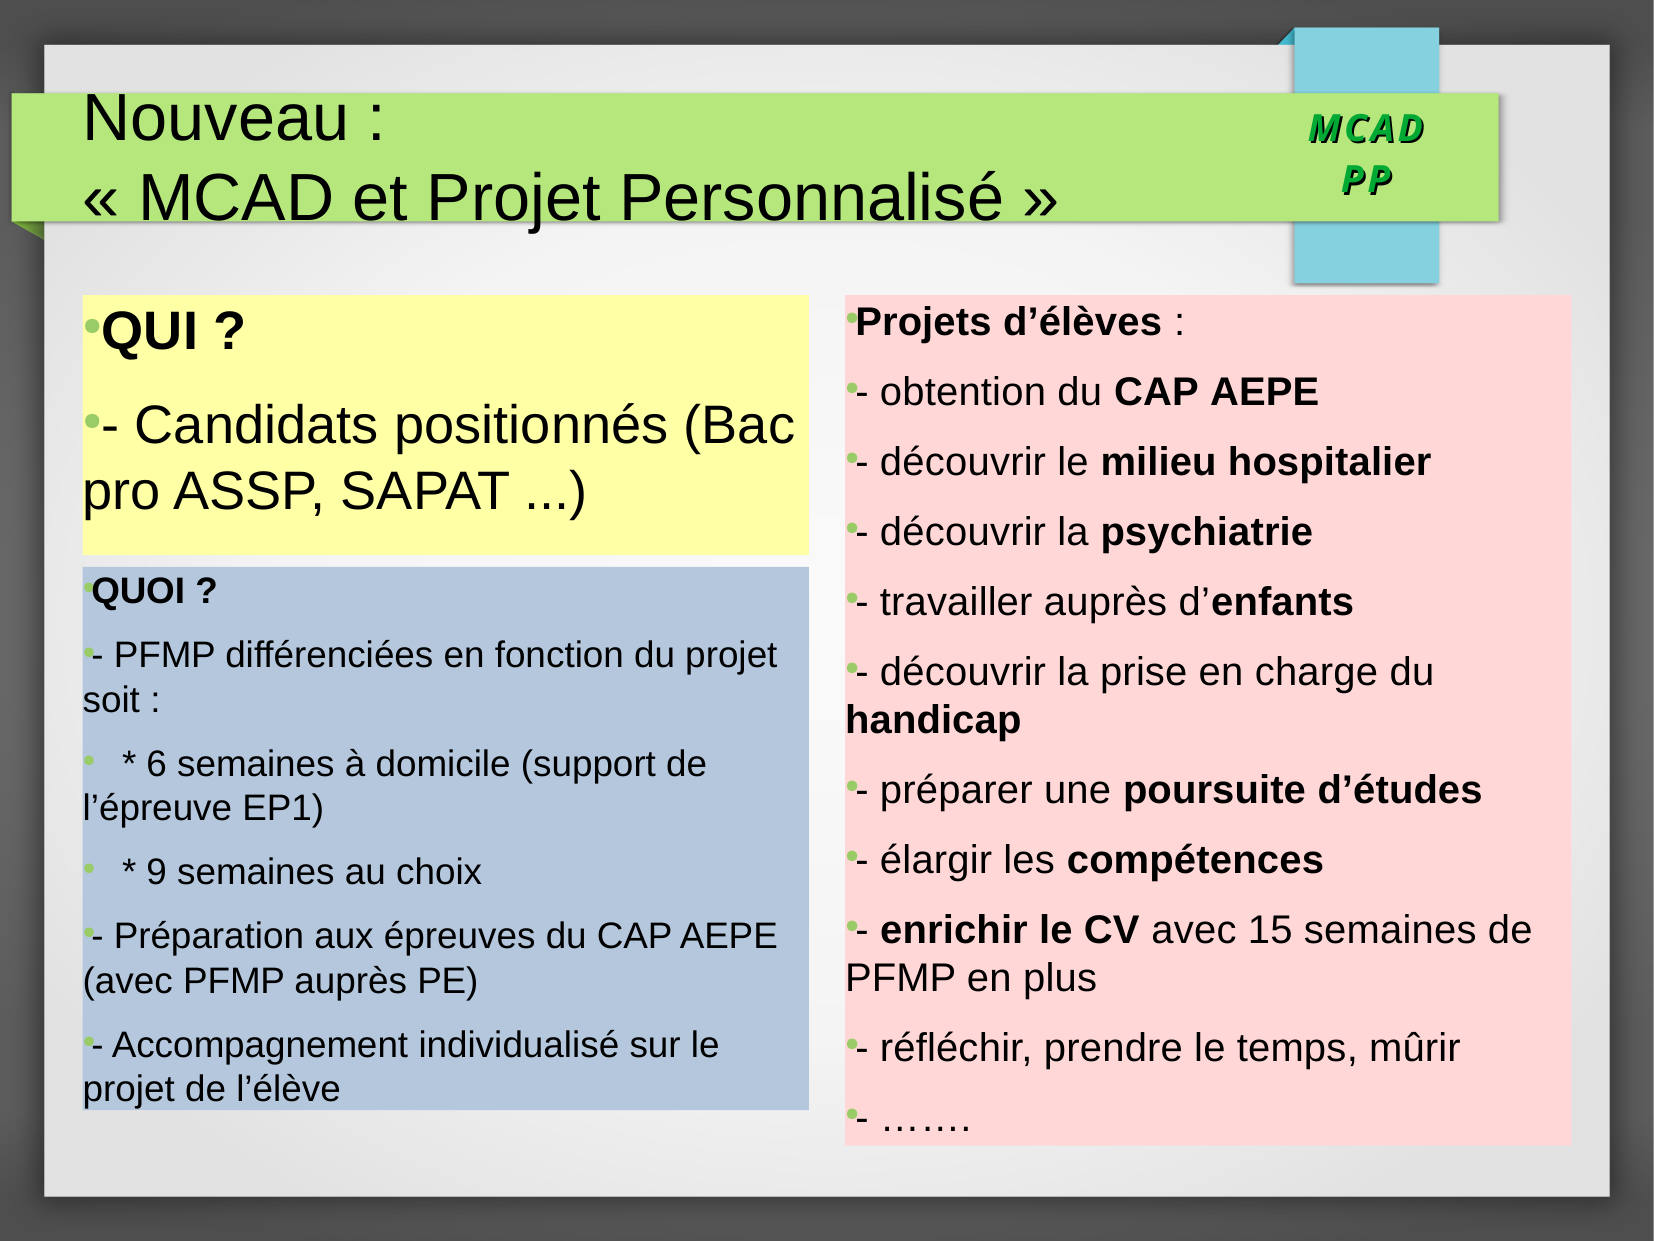

# Nouveau : « MCAD et Projet Personnalisé »
MCAD
PP
QUI ?
- Candidats positionnés (Bac pro ASSP, SAPAT ...)
Projets d’élèves :
- obtention du CAP AEPE
- découvrir le milieu hospitalier
- découvrir la psychiatrie
- travailler auprès d’enfants
- découvrir la prise en charge du handicap
- préparer une poursuite d’études
- élargir les compétences
- enrichir le CV avec 15 semaines de PFMP en plus
- réfléchir, prendre le temps, mûrir
- …….
QUOI ?
- PFMP différenciées en fonction du projet soit :
 * 6 semaines à domicile (support de l’épreuve EP1)
 * 9 semaines au choix
- Préparation aux épreuves du CAP AEPE (avec PFMP auprès PE)
- Accompagnement individualisé sur le projet de l’élève